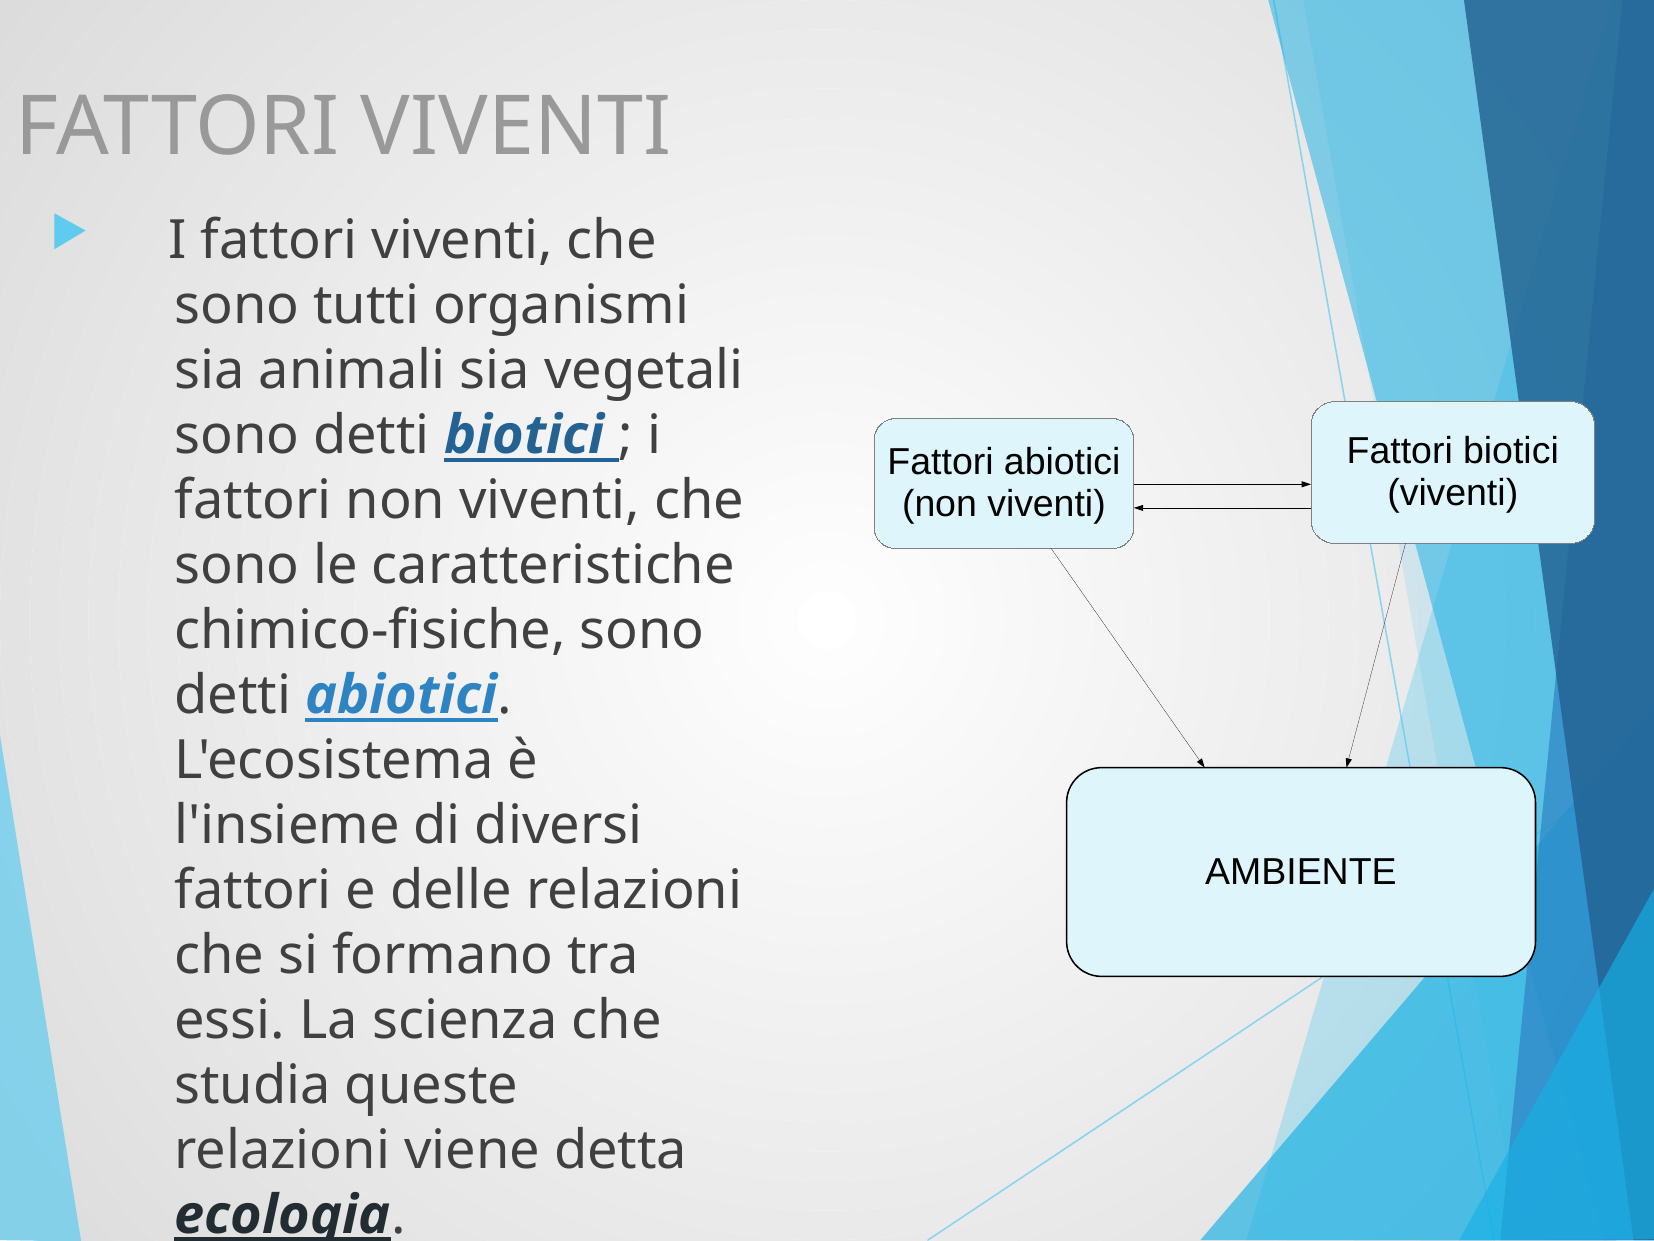

# FATTORI VIVENTI
 I fattori viventi, che sono tutti organismi sia animali sia vegetali sono detti biotici ; i fattori non viventi, che sono le caratteristiche chimico-fisiche, sono detti abiotici. L'ecosistema è l'insieme di diversi fattori e delle relazioni che si formano tra essi. La scienza che studia queste relazioni viene detta ecologia.
Fattori biotici
(viventi)
Fattori abiotici
(non viventi)
AMBIENTE